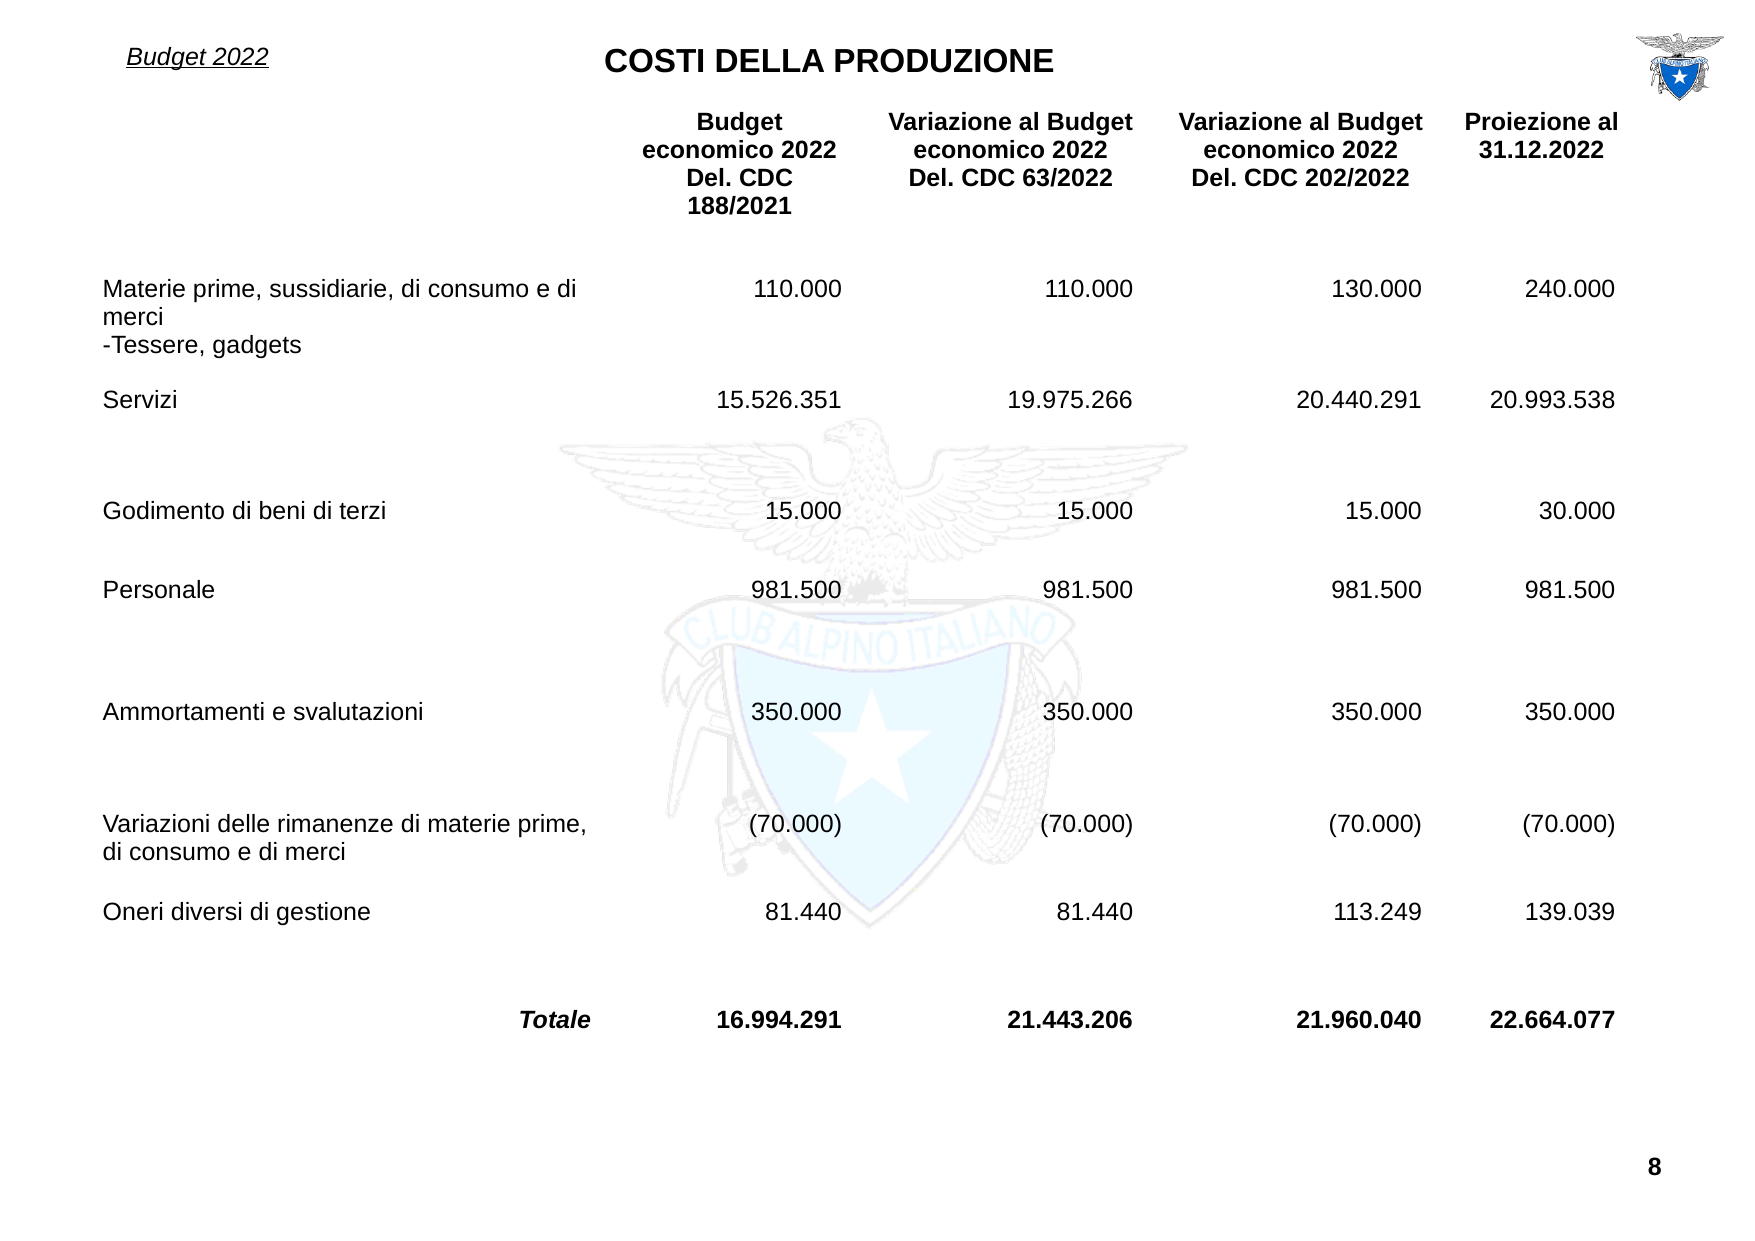

Budget 2022
COSTI DELLA PRODUZIONE
| | Budget economico 2022 Del. CDC 188/2021 | Variazione al Budget economico 2022 Del. CDC 63/2022 | Variazione al Budget economico 2022 Del. CDC 202/2022 | Proiezione al 31.12.2022 |
| --- | --- | --- | --- | --- |
| Materie prime, sussidiarie, di consumo e di merci Tessere, gadgets | 110.000 | 110.000 | 130.000 | 240.000 |
| Servizi | 15.526.351 | 19.975.266 | 20.440.291 | 20.993.538 |
| Godimento di beni di terzi | 15.000 | 15.000 | 15.000 | 30.000 |
| Personale | 981.500 | 981.500 | 981.500 | 981.500 |
| Ammortamenti e svalutazioni | 350.000 | 350.000 | 350.000 | 350.000 |
| Variazioni delle rimanenze di materie prime, di consumo e di merci | (70.000) | (70.000) | (70.000) | (70.000) |
| Oneri diversi di gestione | 81.440 | 81.440 | 113.249 | 139.039 |
| Totale | 16.994.291 | 21.443.206 | 21.960.040 | 22.664.077 |
8